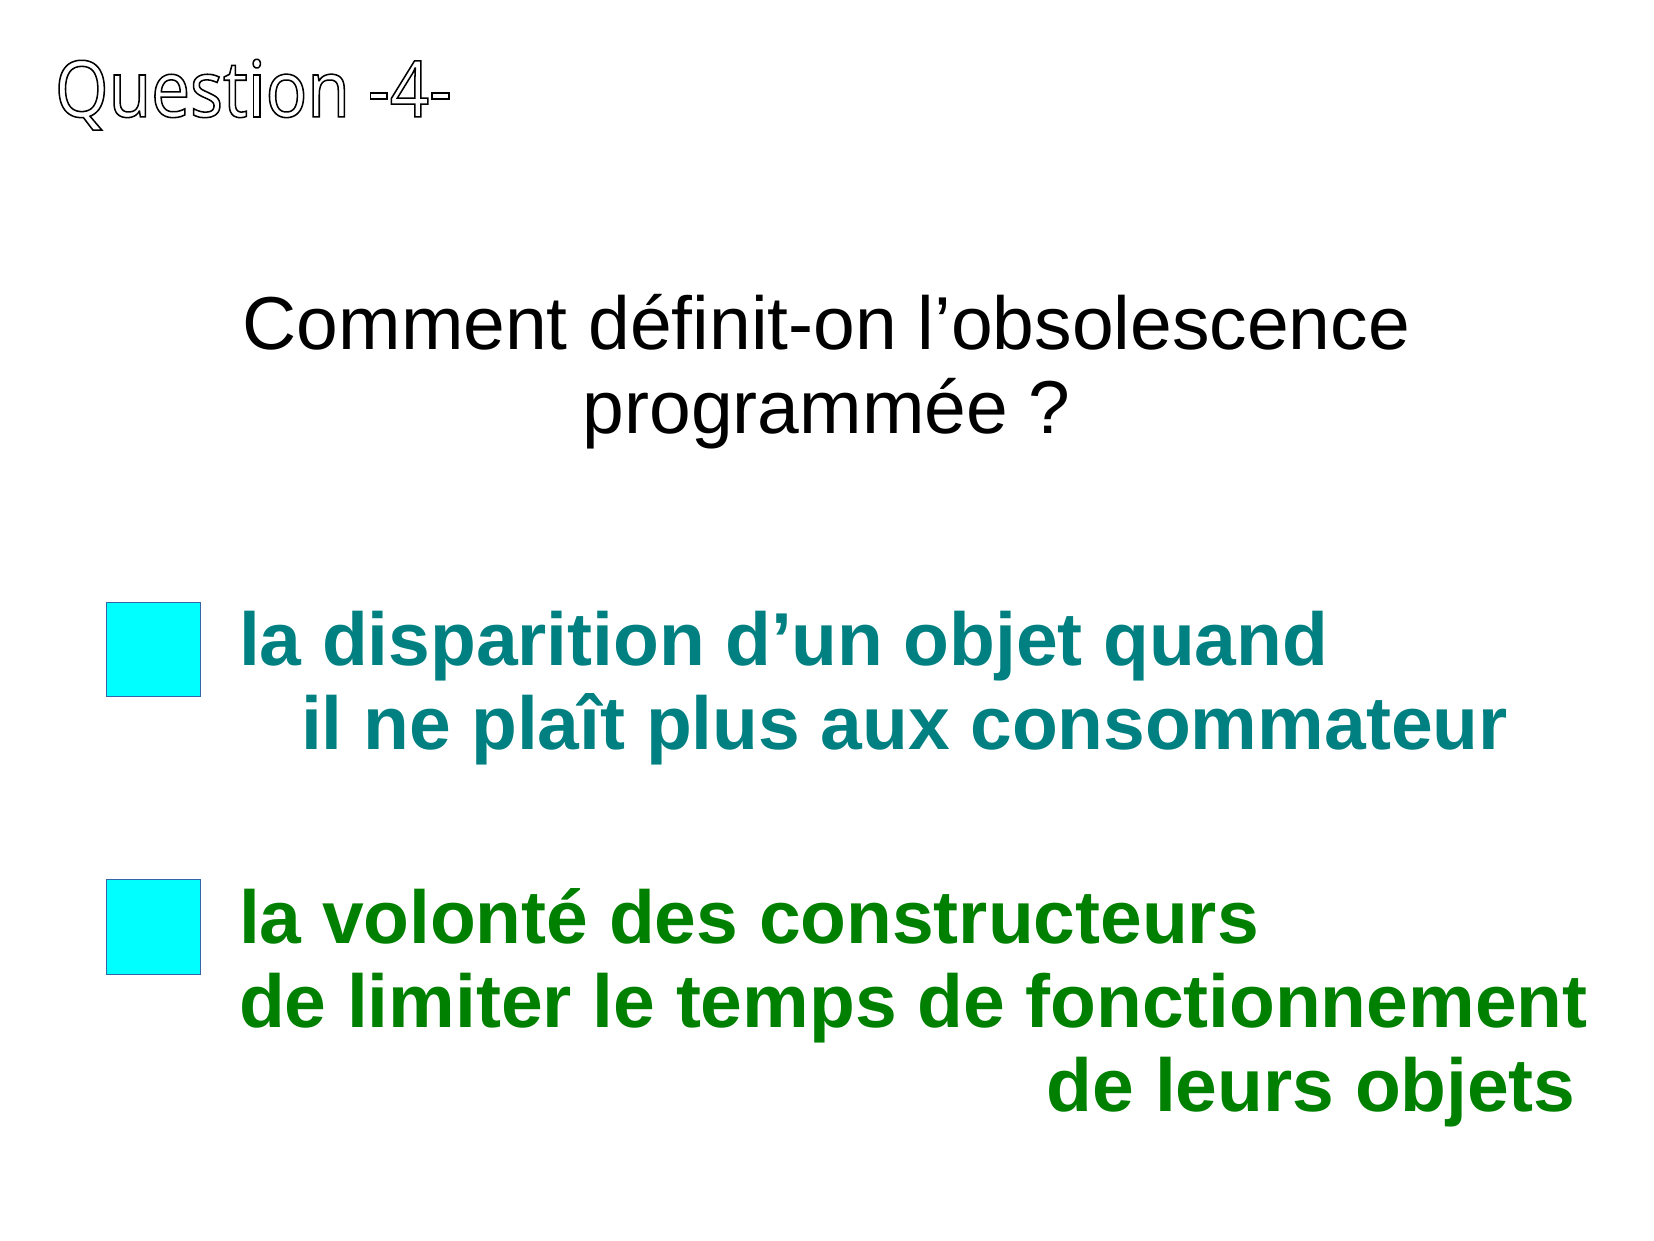

Question -4-
# Comment définit-on l’obsolescence programmée ?
la disparition d’un objet quand
 il ne plaît plus aux consommateur
la volonté des constructeurs
de limiter le temps de fonctionnement
 de leurs objets